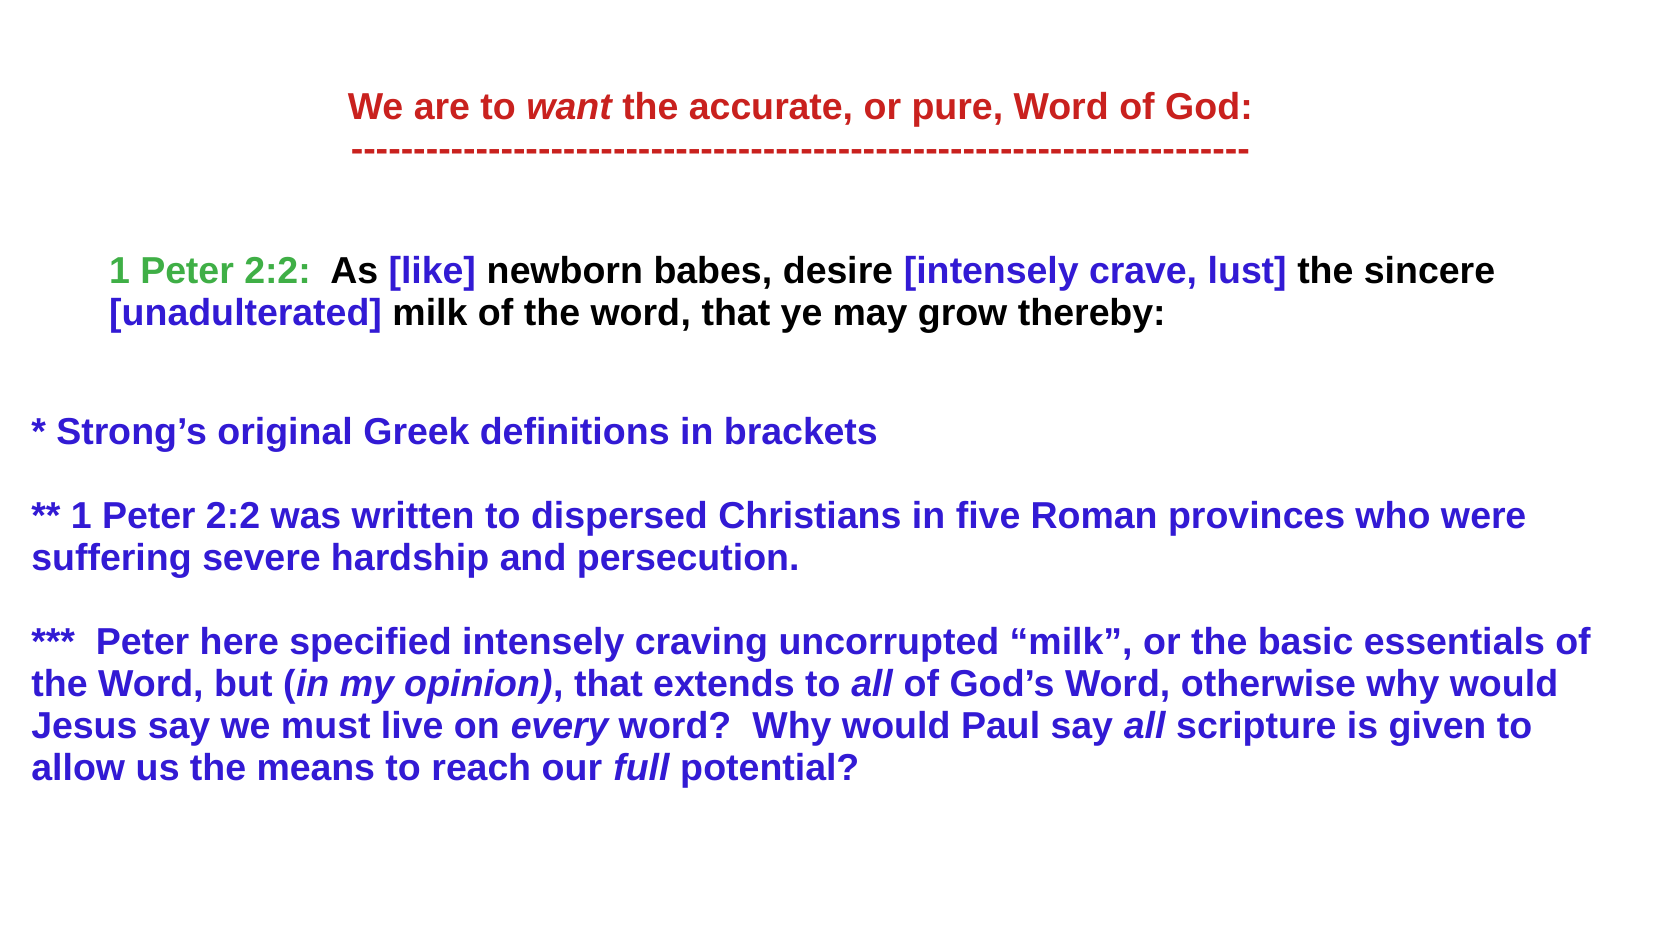

We are to want the accurate, or pure, Word of God:
------------------------------------------------------------------------
1 Peter 2:2: As [like] newborn babes, desire [intensely crave, lust] the sincere [unadulterated] milk of the word, that ye may grow thereby:
* Strong’s original Greek definitions in brackets
** 1 Peter 2:2 was written to dispersed Christians in five Roman provinces who were suffering severe hardship and persecution.
*** Peter here specified intensely craving uncorrupted “milk”, or the basic essentials of the Word, but (in my opinion), that extends to all of God’s Word, otherwise why would Jesus say we must live on every word? Why would Paul say all scripture is given to allow us the means to reach our full potential?